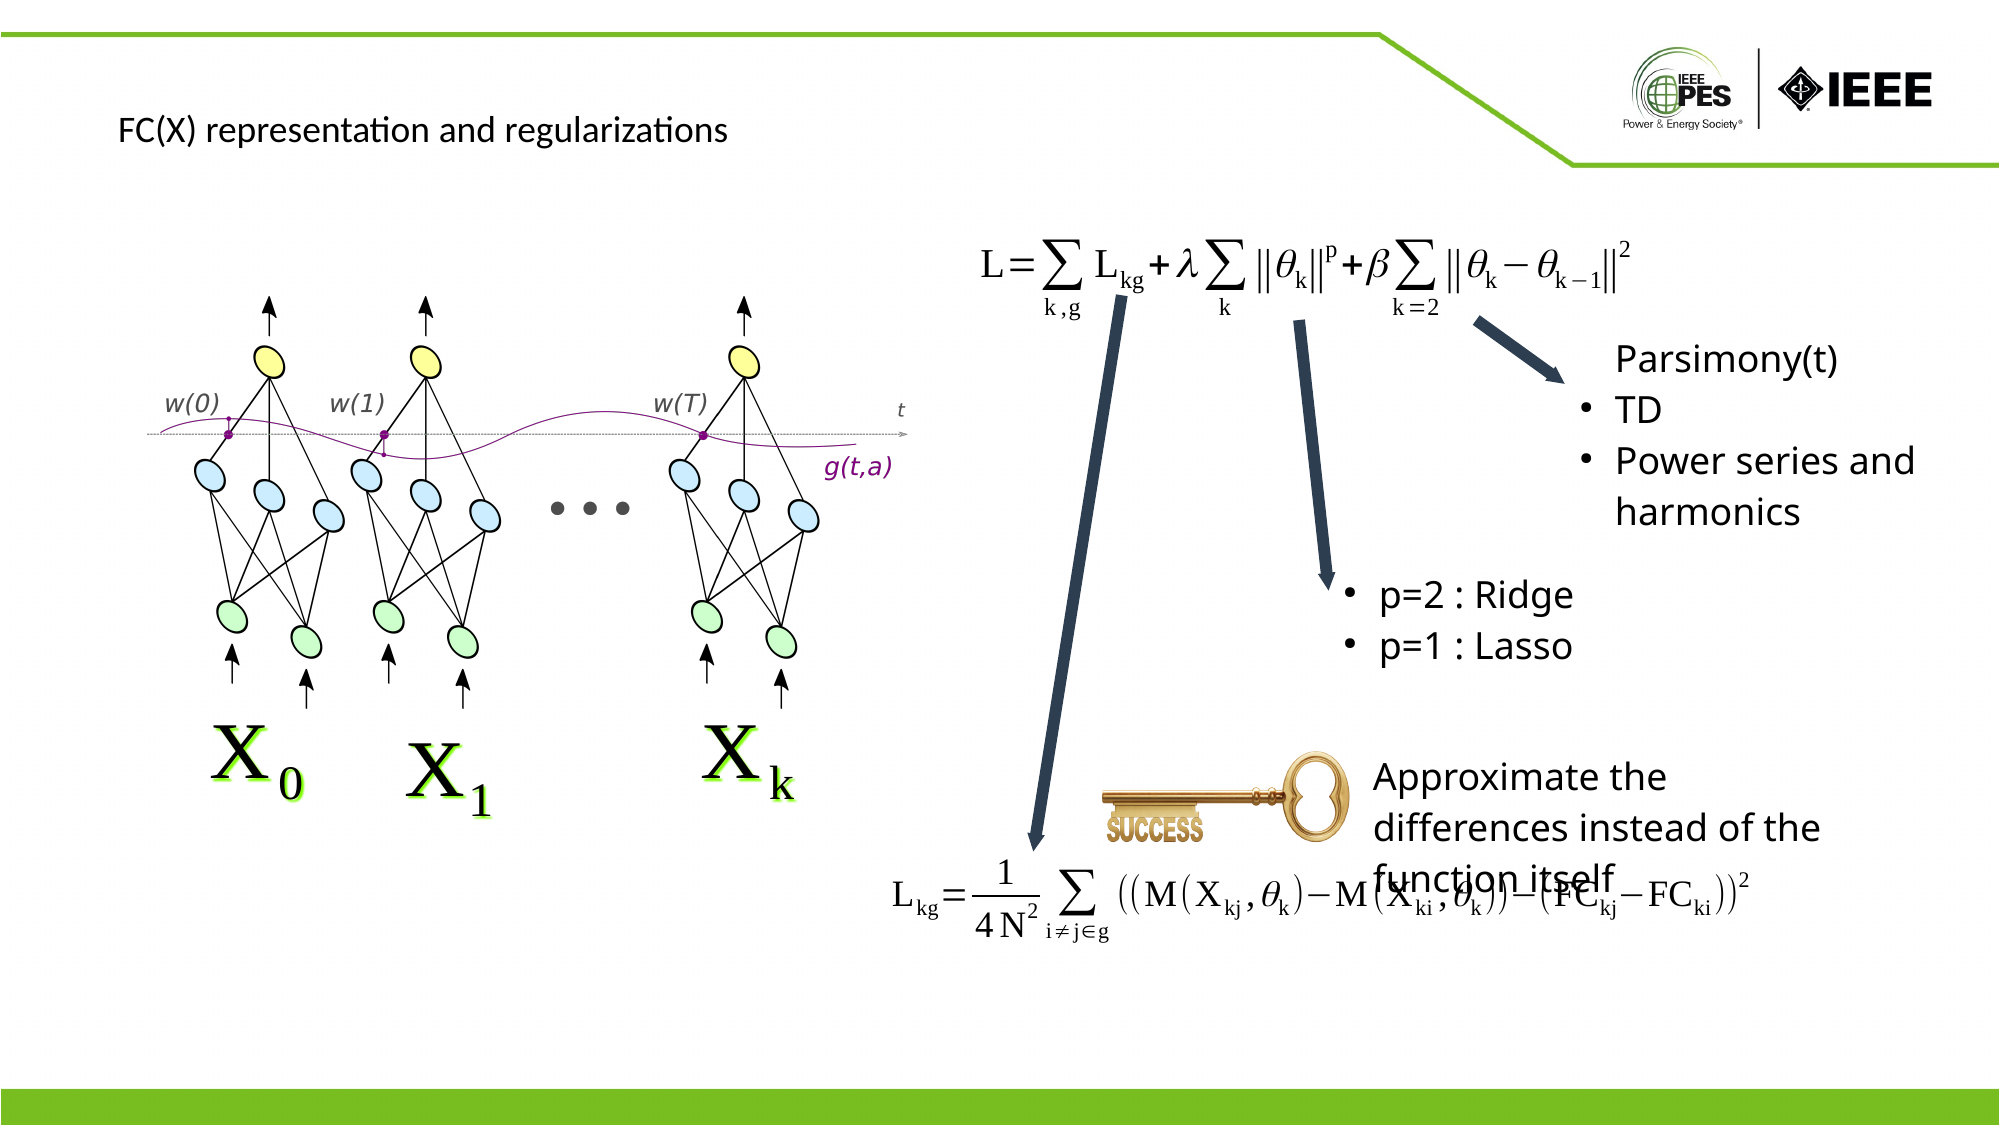

# FC(X) representation and regularizations
Parsimony(t)
TD
Power series and harmonics
p=2 : Ridge
p=1 : Lasso
Approximate the differences instead of the function itself